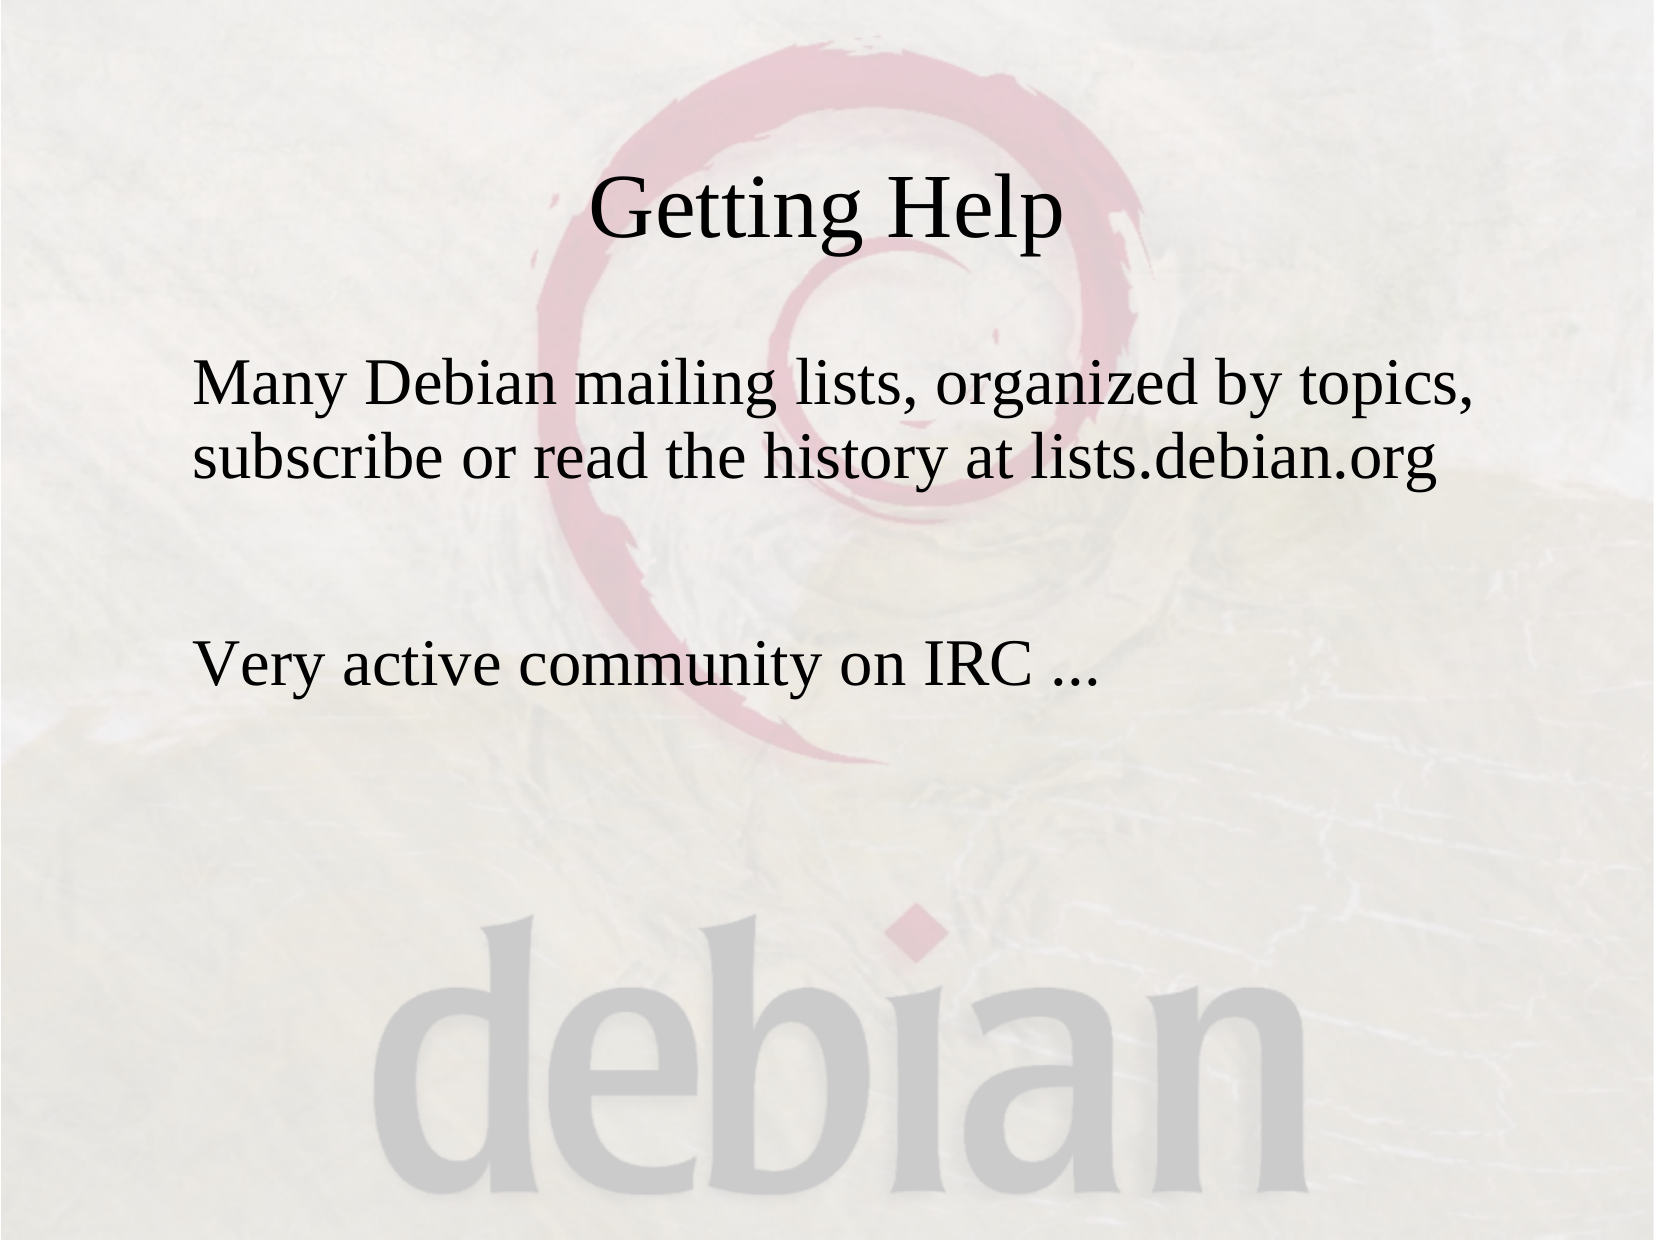

# Getting Help
Many Debian mailing lists, organized by topics, subscribe or read the history at lists.debian.org
Very active community on IRC ...